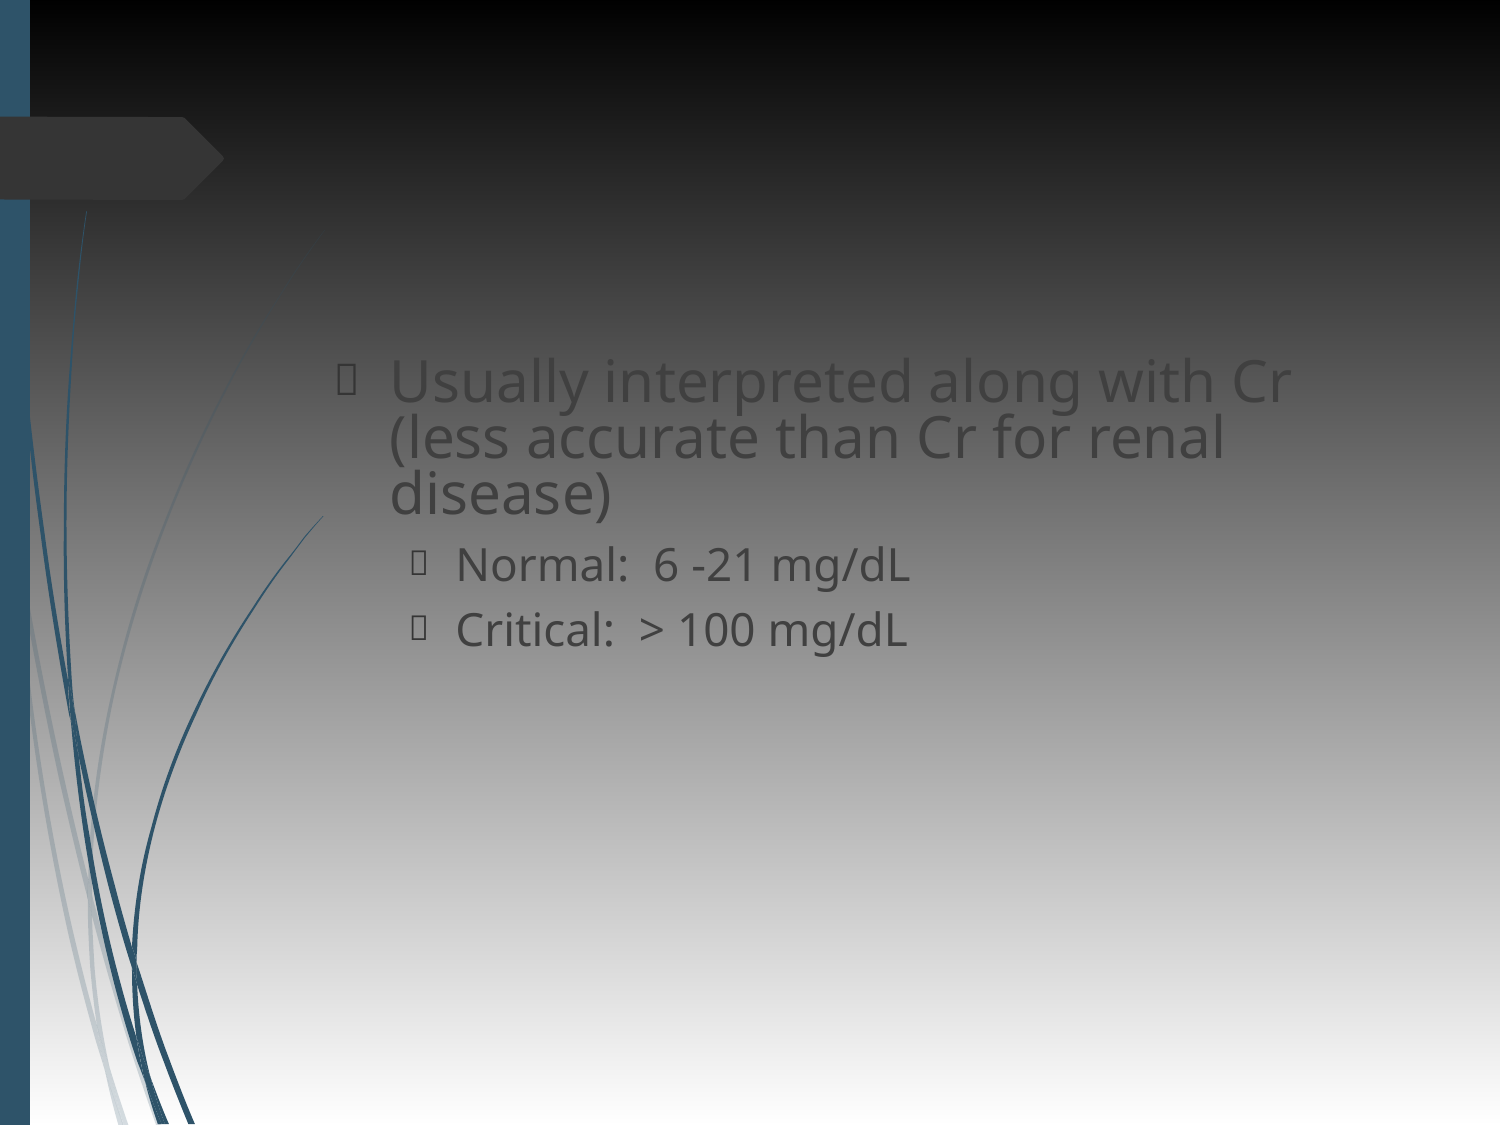

#
Usually interpreted along with Cr (less accurate than Cr for renal disease)
Normal: 6 -21 mg/dL
Critical: > 100 mg/dL